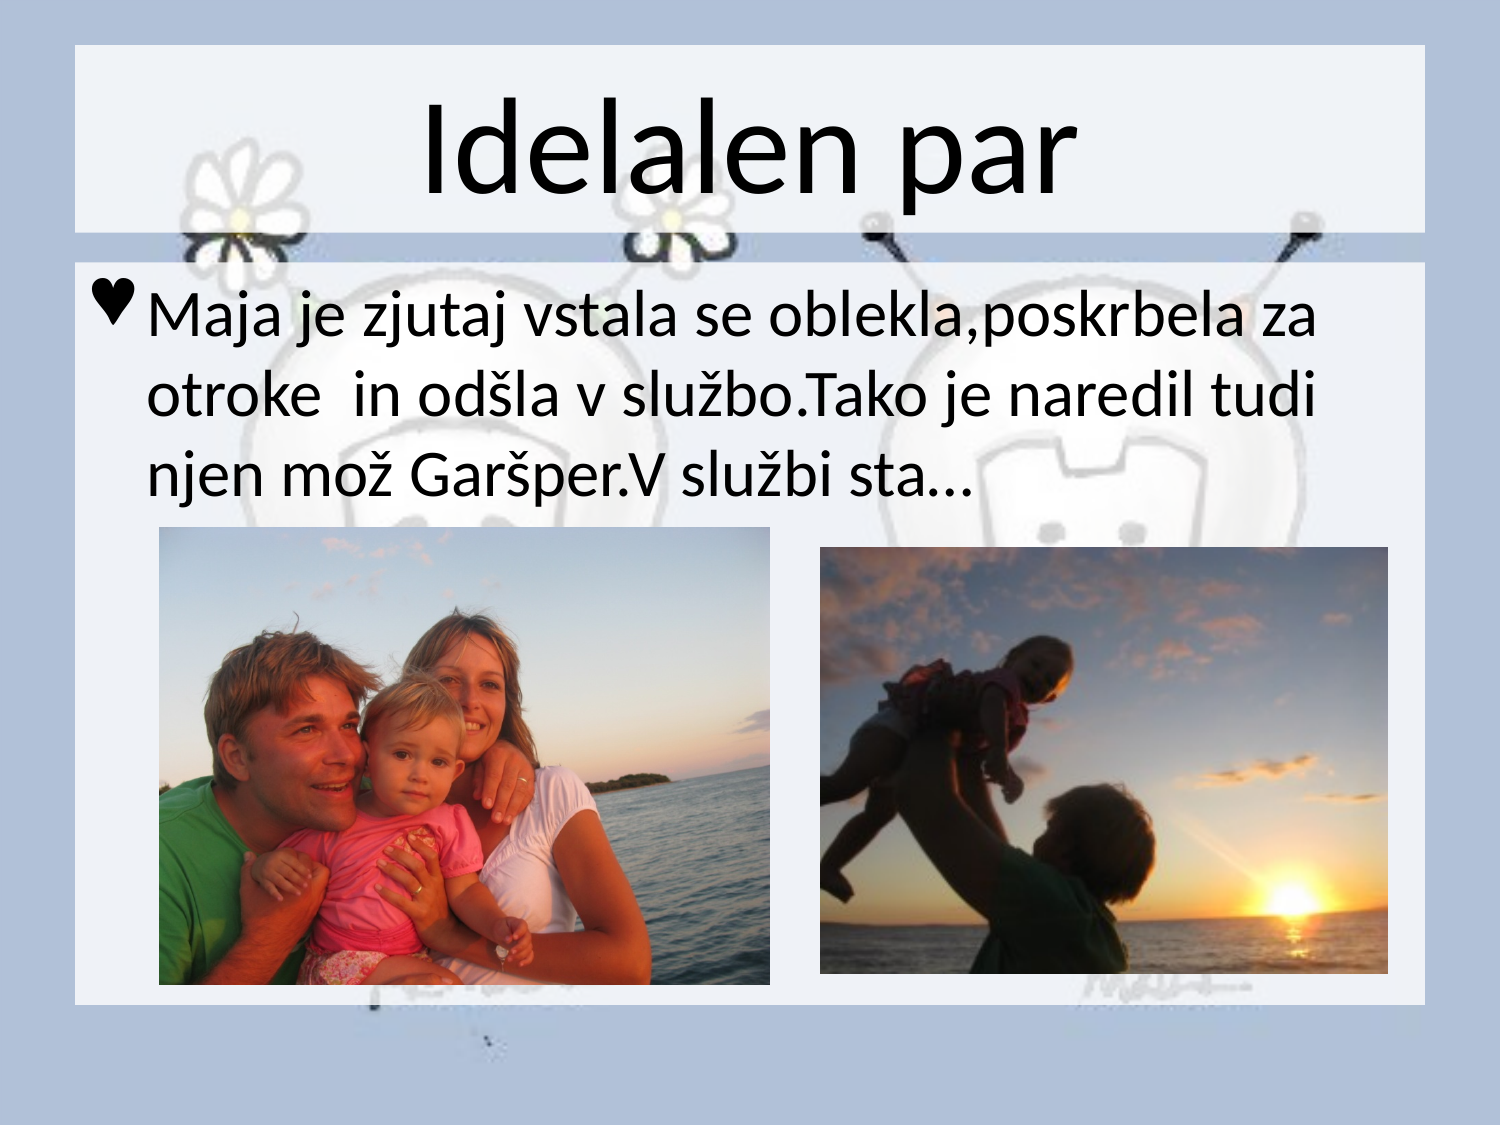

# Idelalen par
Maja je zjutaj vstala se oblekla,poskrbela za otroke in odšla v službo.Tako je naredil tudi njen mož Garšper.V službi sta…